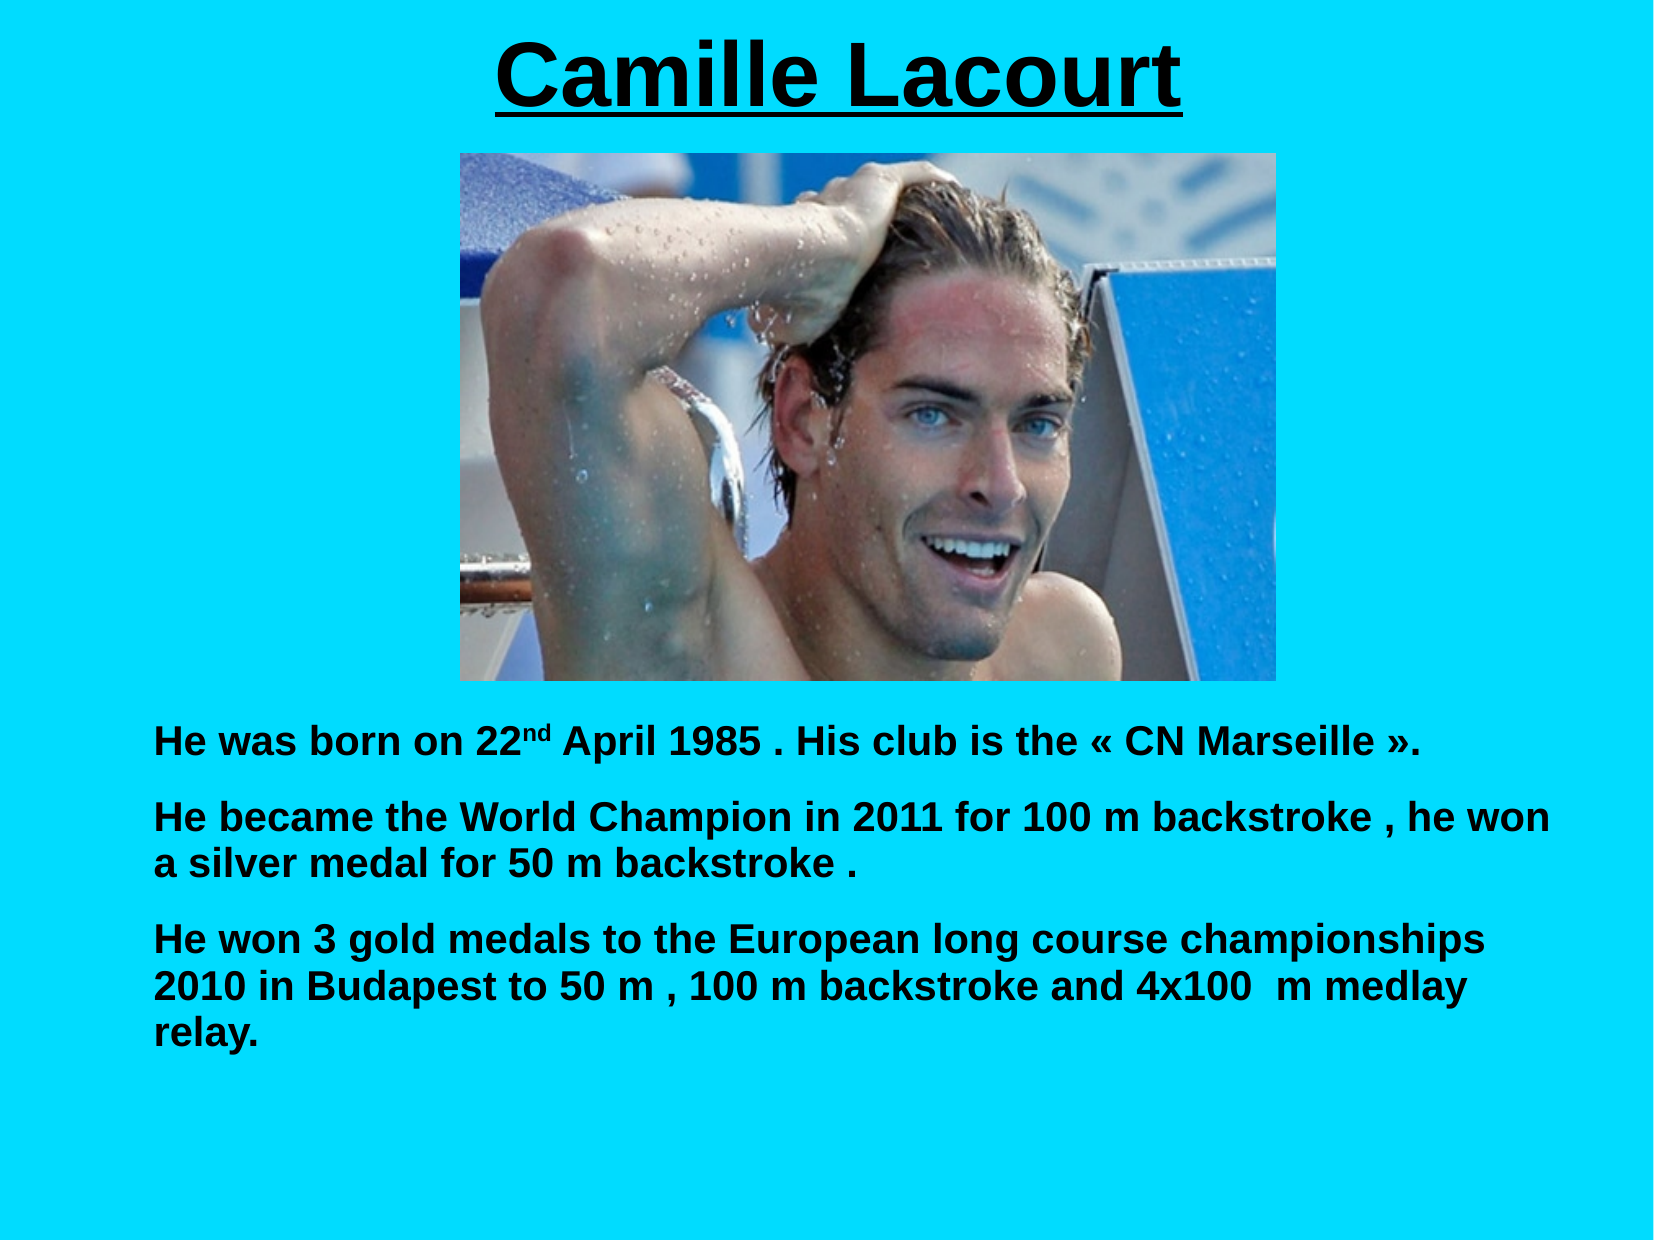

# Camille Lacourt
He was born on 22nd April 1985 . His club is the « CN Marseille ».
He became the World Champion in 2011 for 100 m backstroke , he won a silver medal for 50 m backstroke .
He won 3 gold medals to the European long course championships 2010 in Budapest to 50 m , 100 m backstroke and 4x100 m medlay relay.